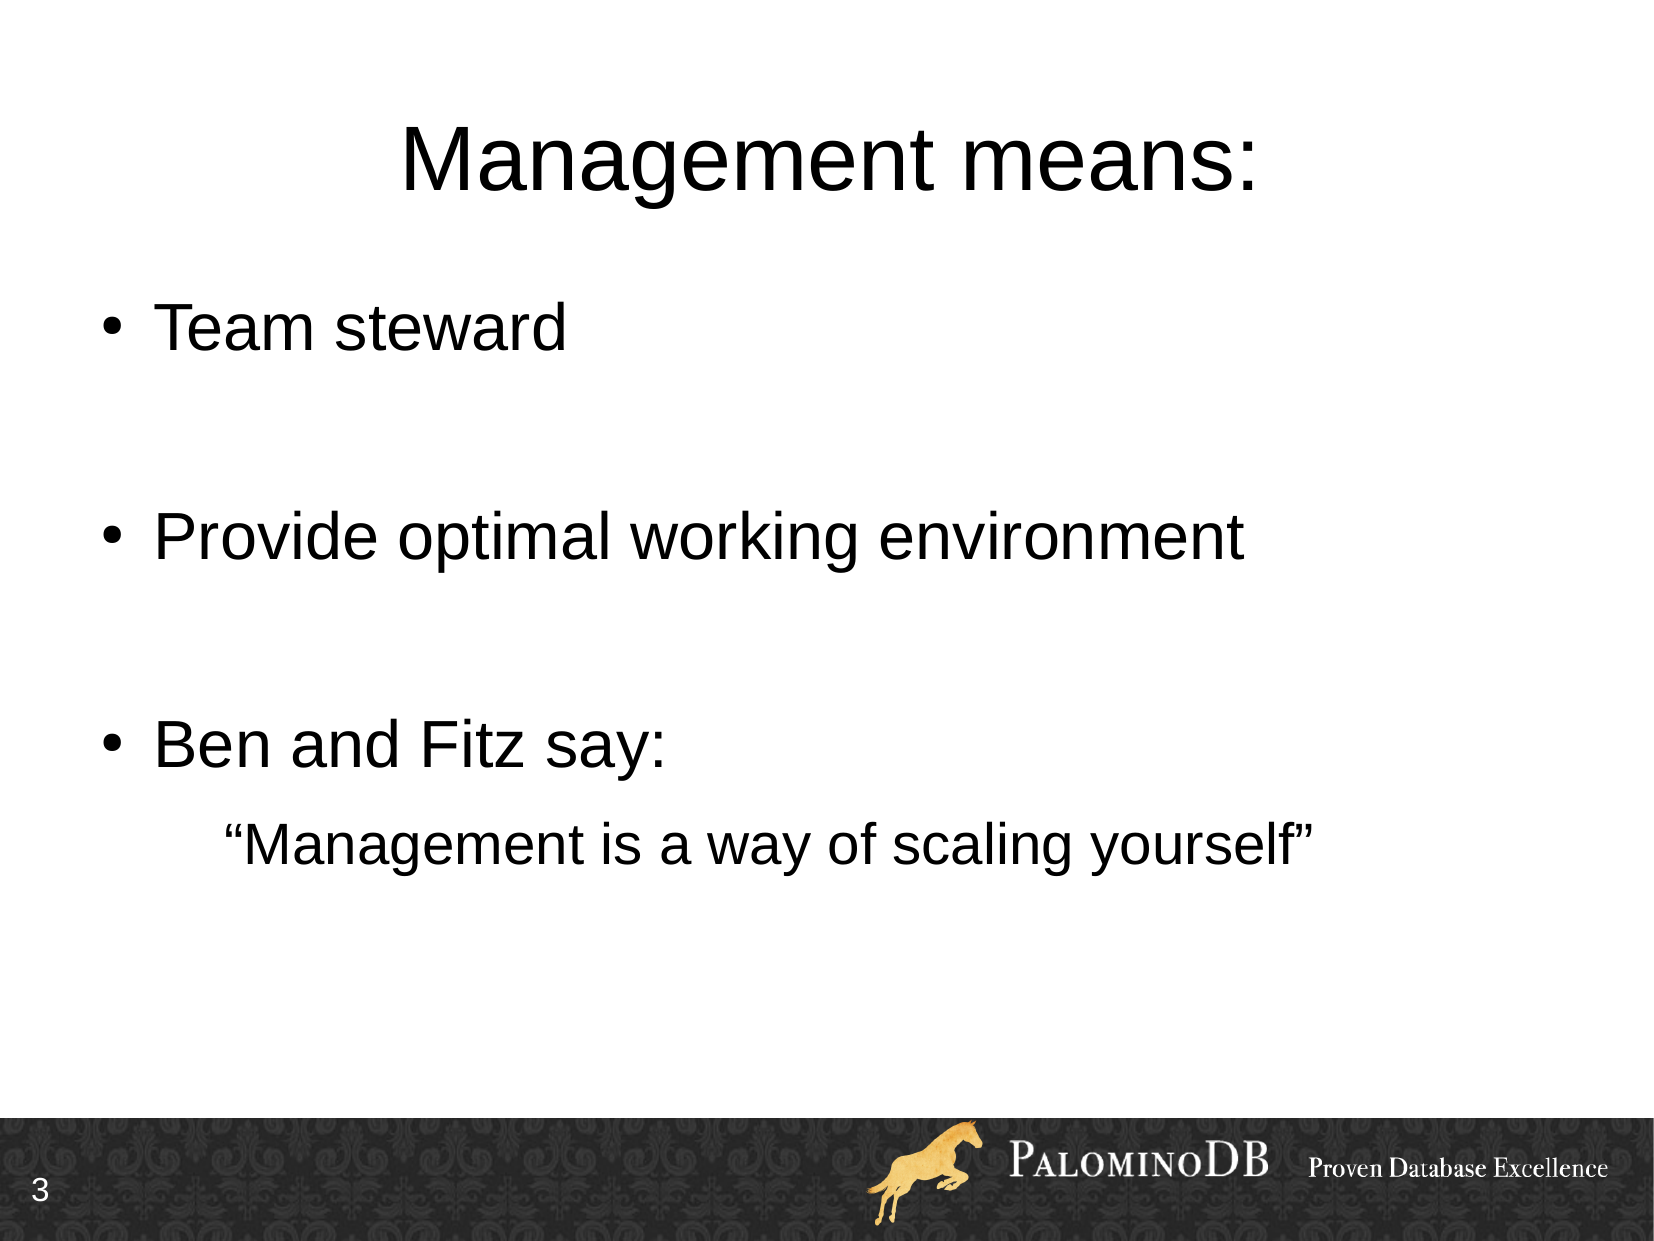

# Management means:
Team steward
Provide optimal working environment
Ben and Fitz say:
“Management is a way of scaling yourself”